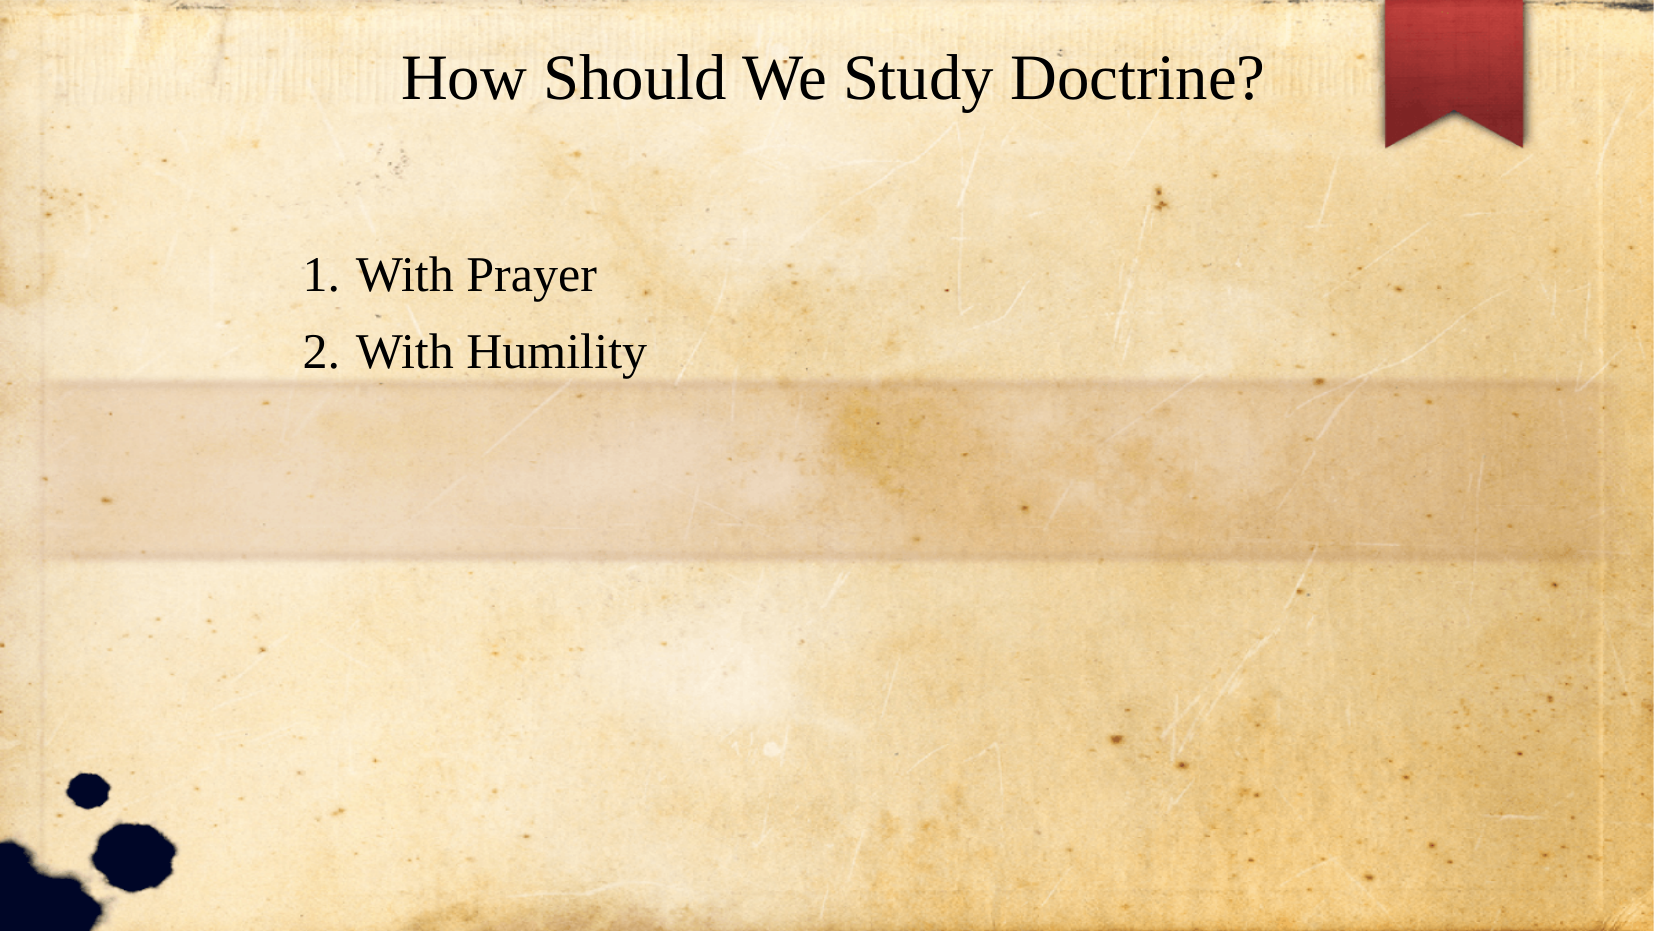

# How Should We Study Doctrine?
With Prayer
With Humility